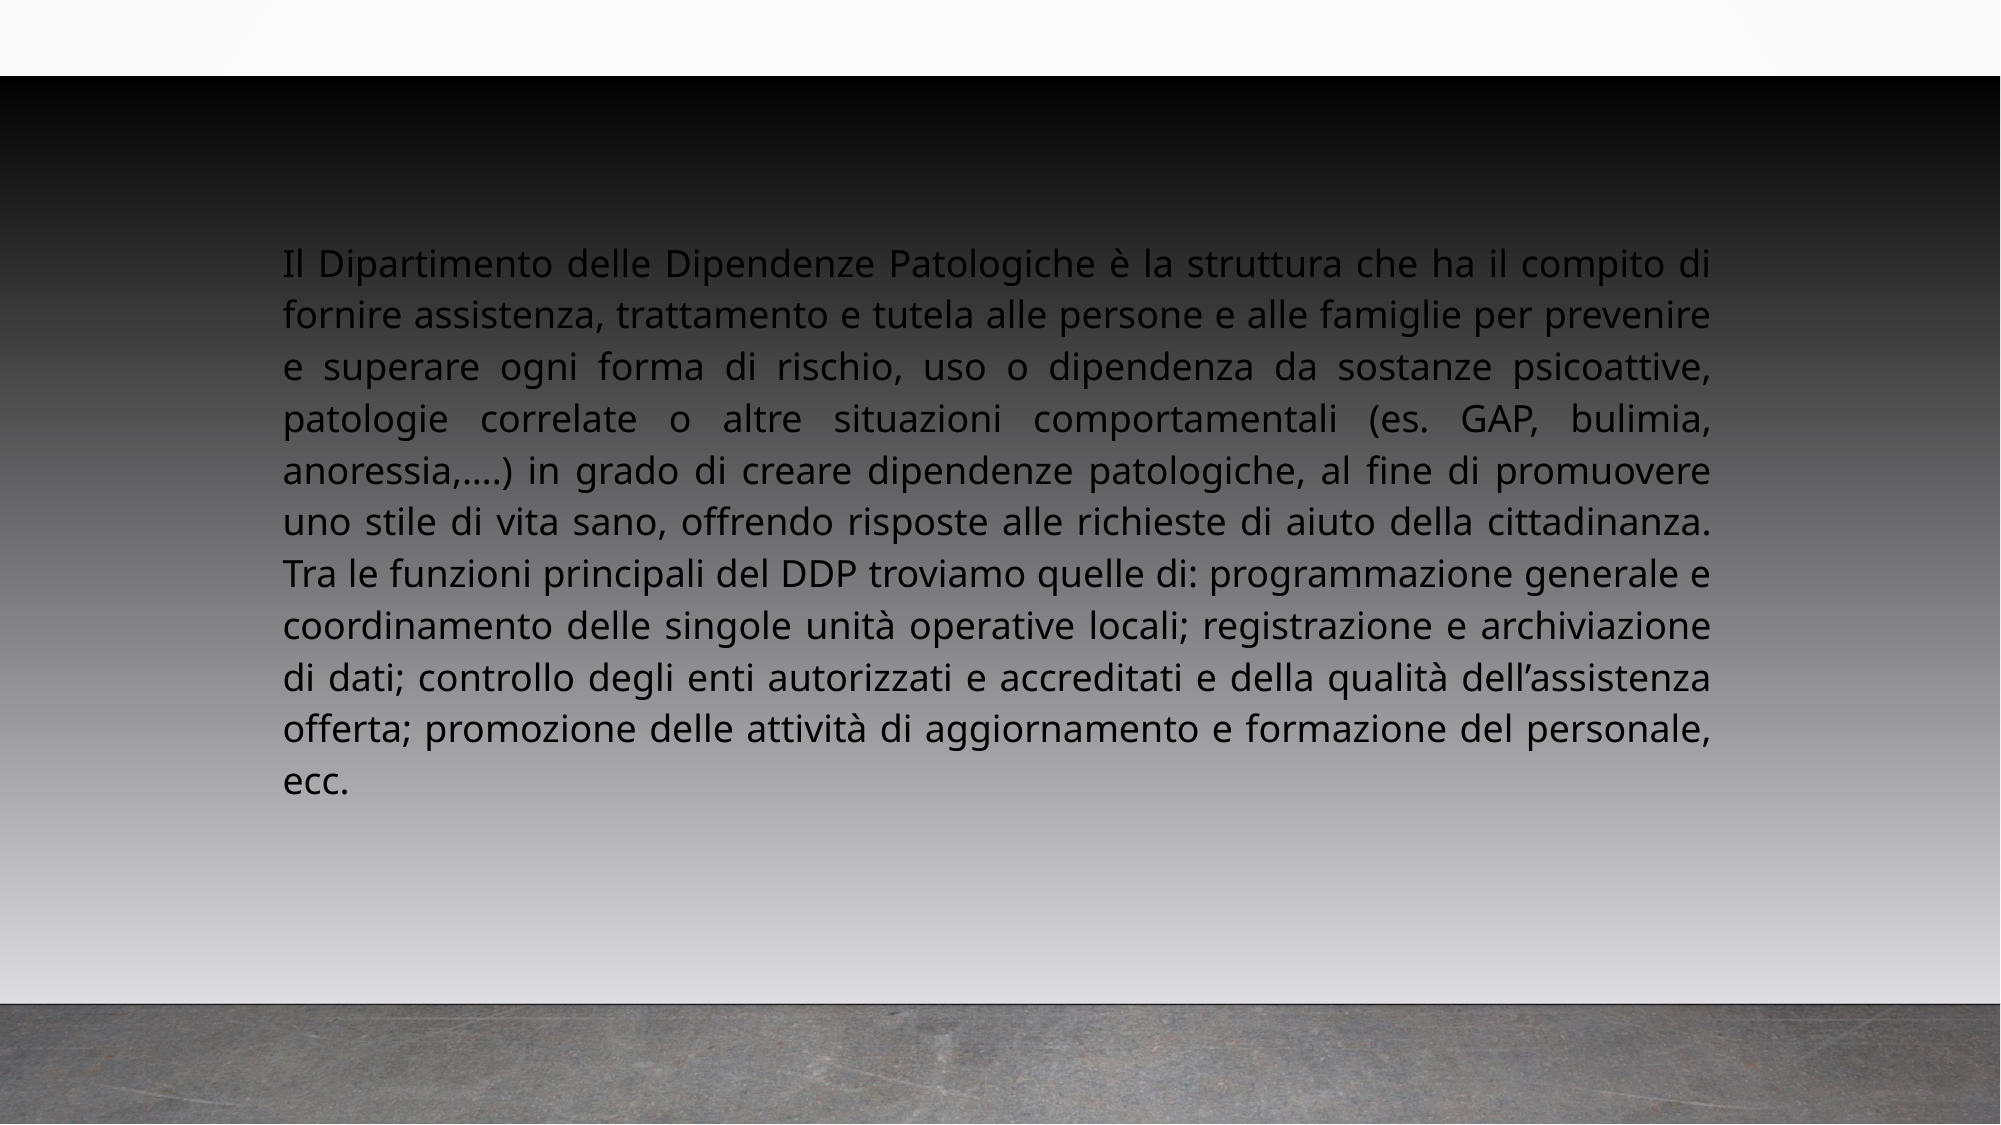

Il Dipartimento delle Dipendenze Patologiche è la struttura che ha il compito di fornire assistenza, trattamento e tutela alle persone e alle famiglie per prevenire e superare ogni forma di rischio, uso o dipendenza da sostanze psicoattive, patologie correlate o altre situazioni comportamentali (es. GAP, bulimia, anoressia,….) in grado di creare dipendenze patologiche, al fine di promuovere uno stile di vita sano, offrendo risposte alle richieste di aiuto della cittadinanza. Tra le funzioni principali del DDP troviamo quelle di: programmazione generale e coordinamento delle singole unità operative locali; registrazione e archiviazione di dati; controllo degli enti autorizzati e accreditati e della qualità dell’assistenza offerta; promozione delle attività di aggiornamento e formazione del personale, ecc.